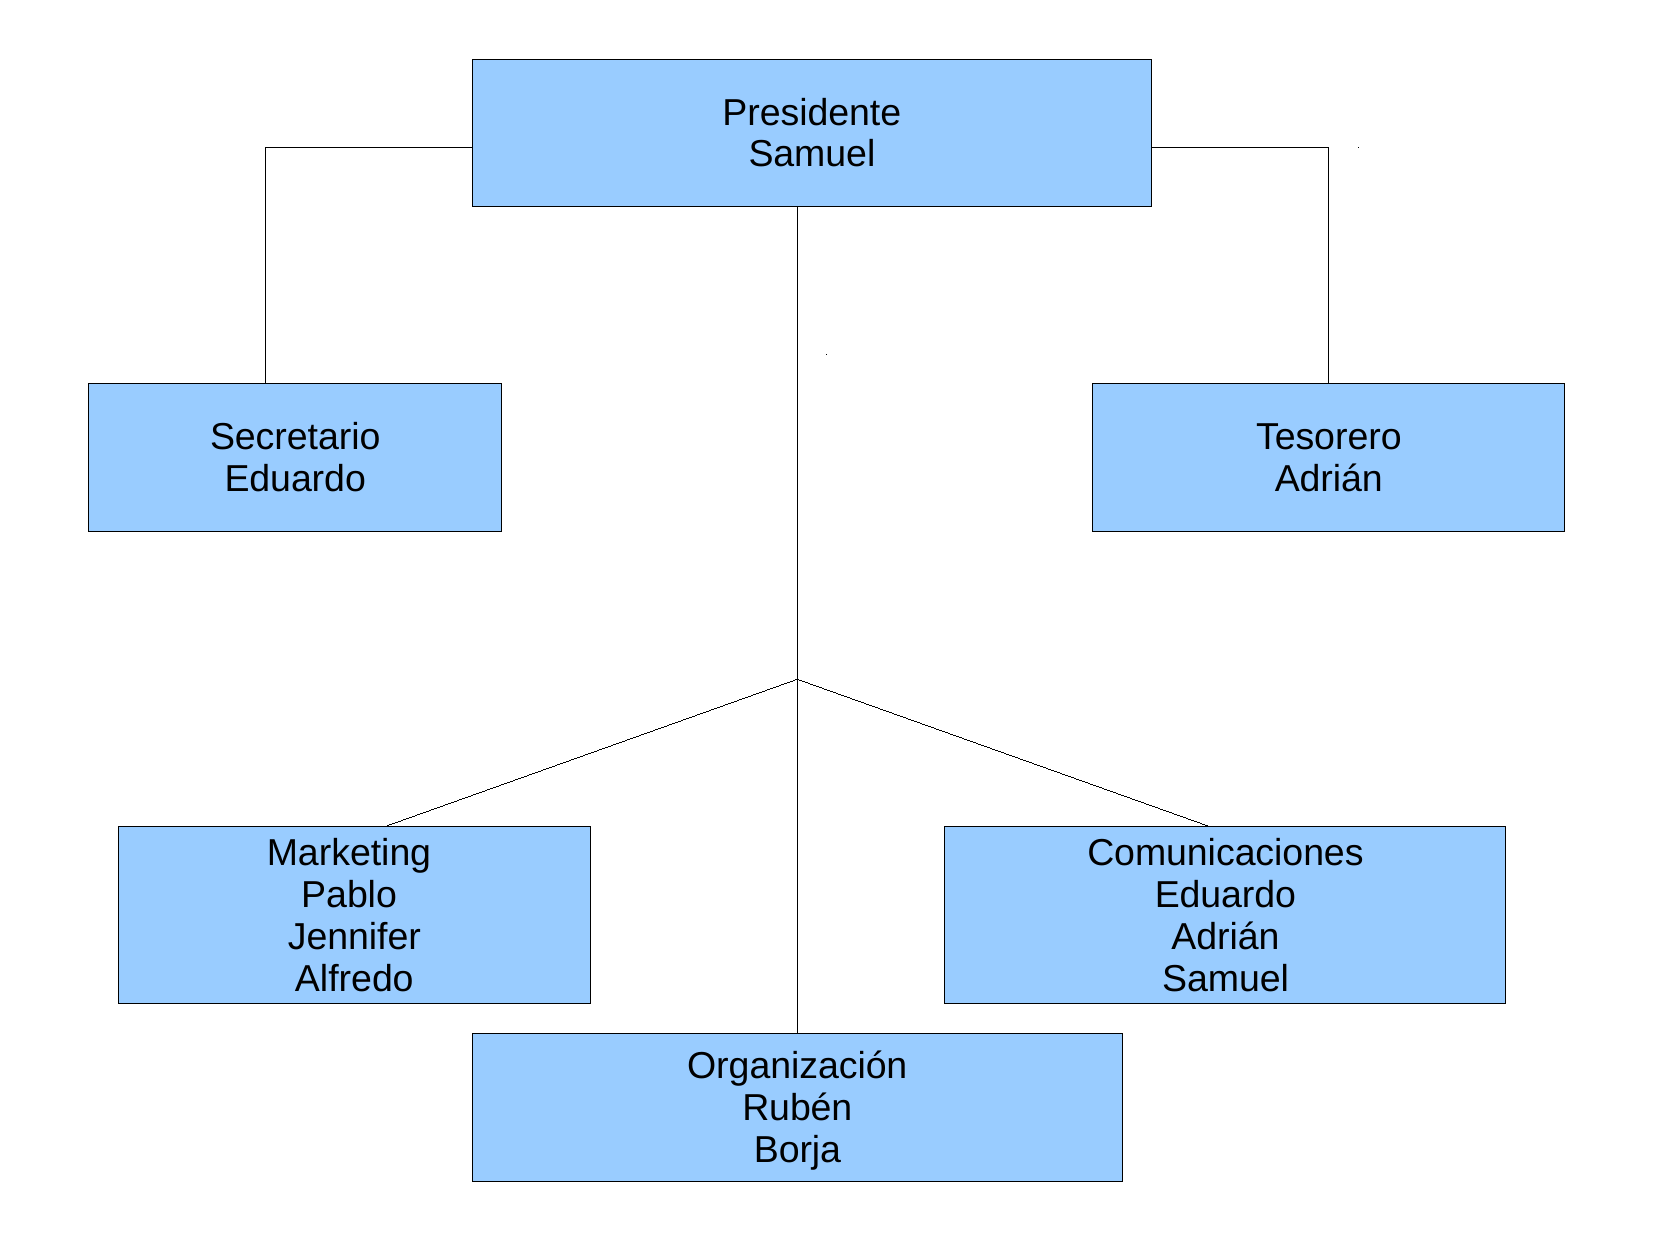

Presidente
Samuel
Secretario
Eduardo
Tesorero
Adrián
Secret
Marketing
Pablo
Jennifer
Alfredo
Comunicaciones
Eduardo
Adrián
Samuel
Organización
Rubén
Borja